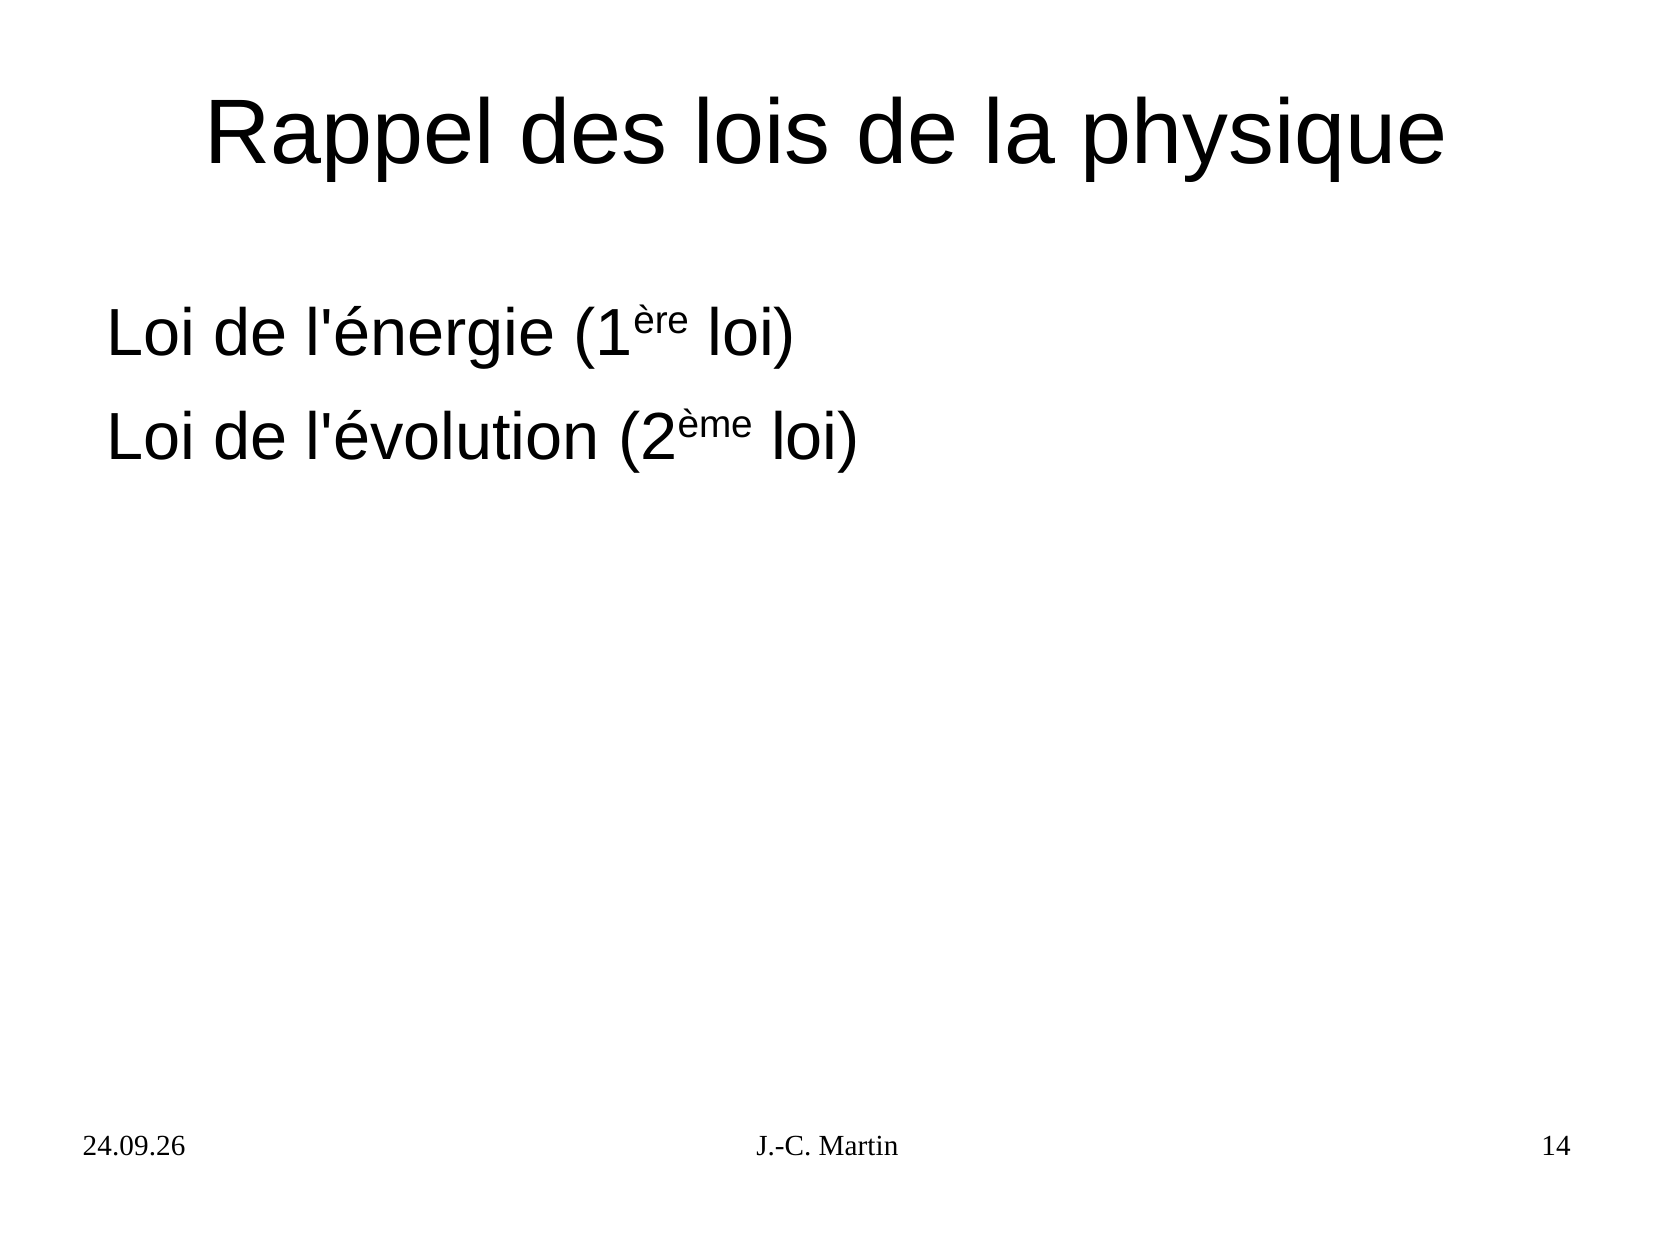

# Rappel des lois de la physique
Loi de l'énergie (1ère loi)
Loi de l'évolution (2ème loi)
J.-C. Martin
14